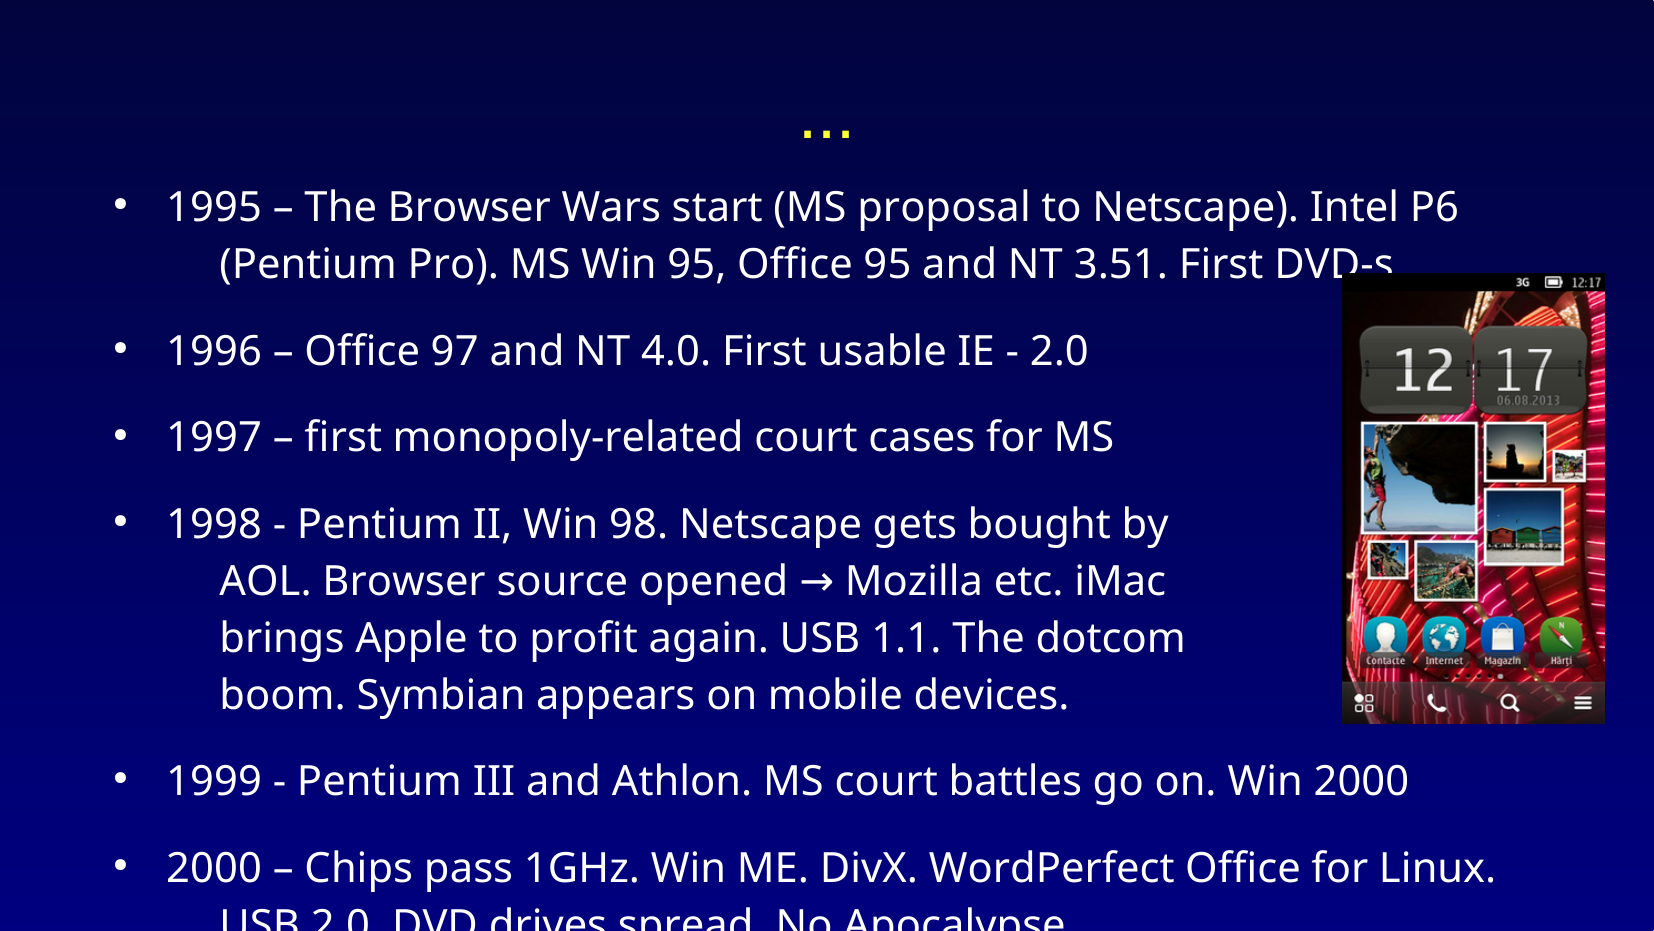

# ...
1995 – The Browser Wars start (MS proposal to Netscape). Intel P6 (Pentium Pro). MS Win 95, Office 95 and NT 3.51. First DVD-s
1996 – Office 97 and NT 4.0. First usable IE - 2.0
1997 – first monopoly-related court cases for MS
1998 - Pentium II, Win 98. Netscape gets bought by
AOL. Browser source opened → Mozilla etc. iMac
brings Apple to profit again. USB 1.1. The dotcom
boom. Symbian appears on mobile devices.
1999 - Pentium III and Athlon. MS court battles go on. Win 2000
2000 – Chips pass 1GHz. Win ME. DivX. WordPerfect Office for Linux. USB 2.0. DVD drives spread. No Apocalypse...